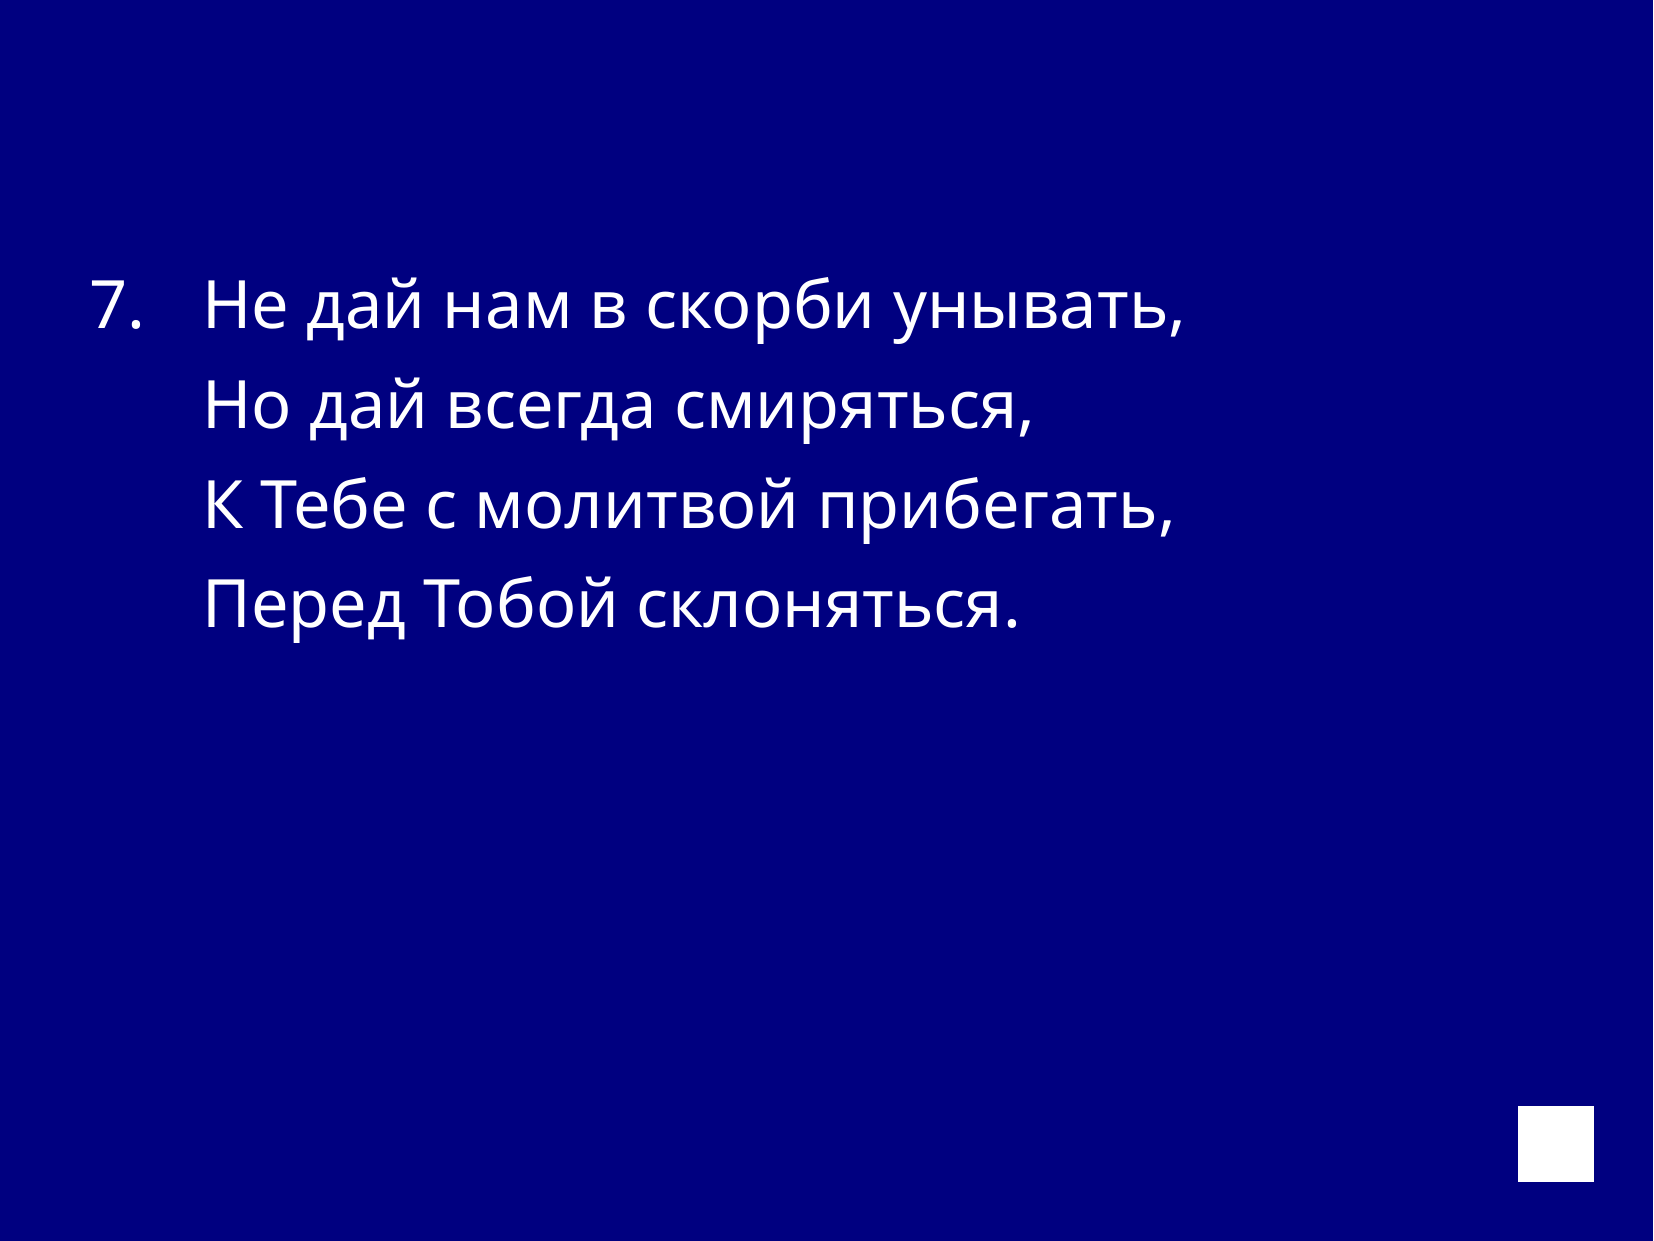

7.	Не дай нам в скорби унывать,
	Но дай всегда смиряться,
	К Тебе с молитвой прибегать,
	Перед Тобой склоняться.